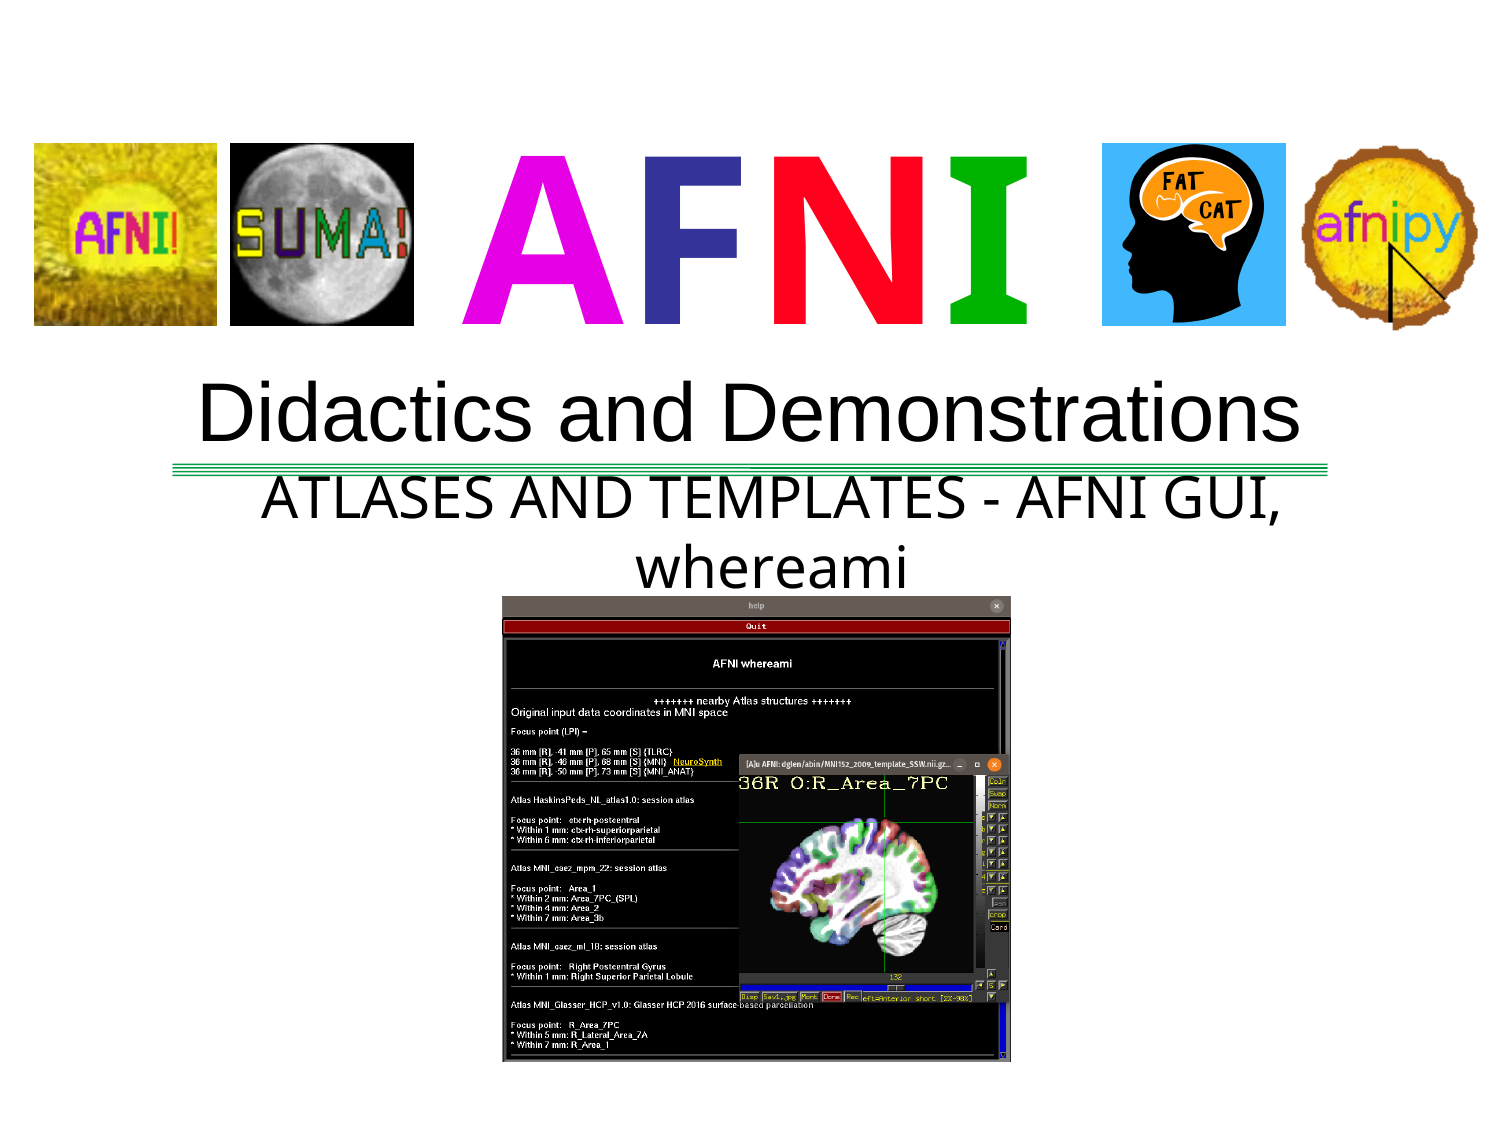

# AFNI
Didactics and Demonstrations
ATLASES AND TEMPLATES - AFNI GUI, whereami